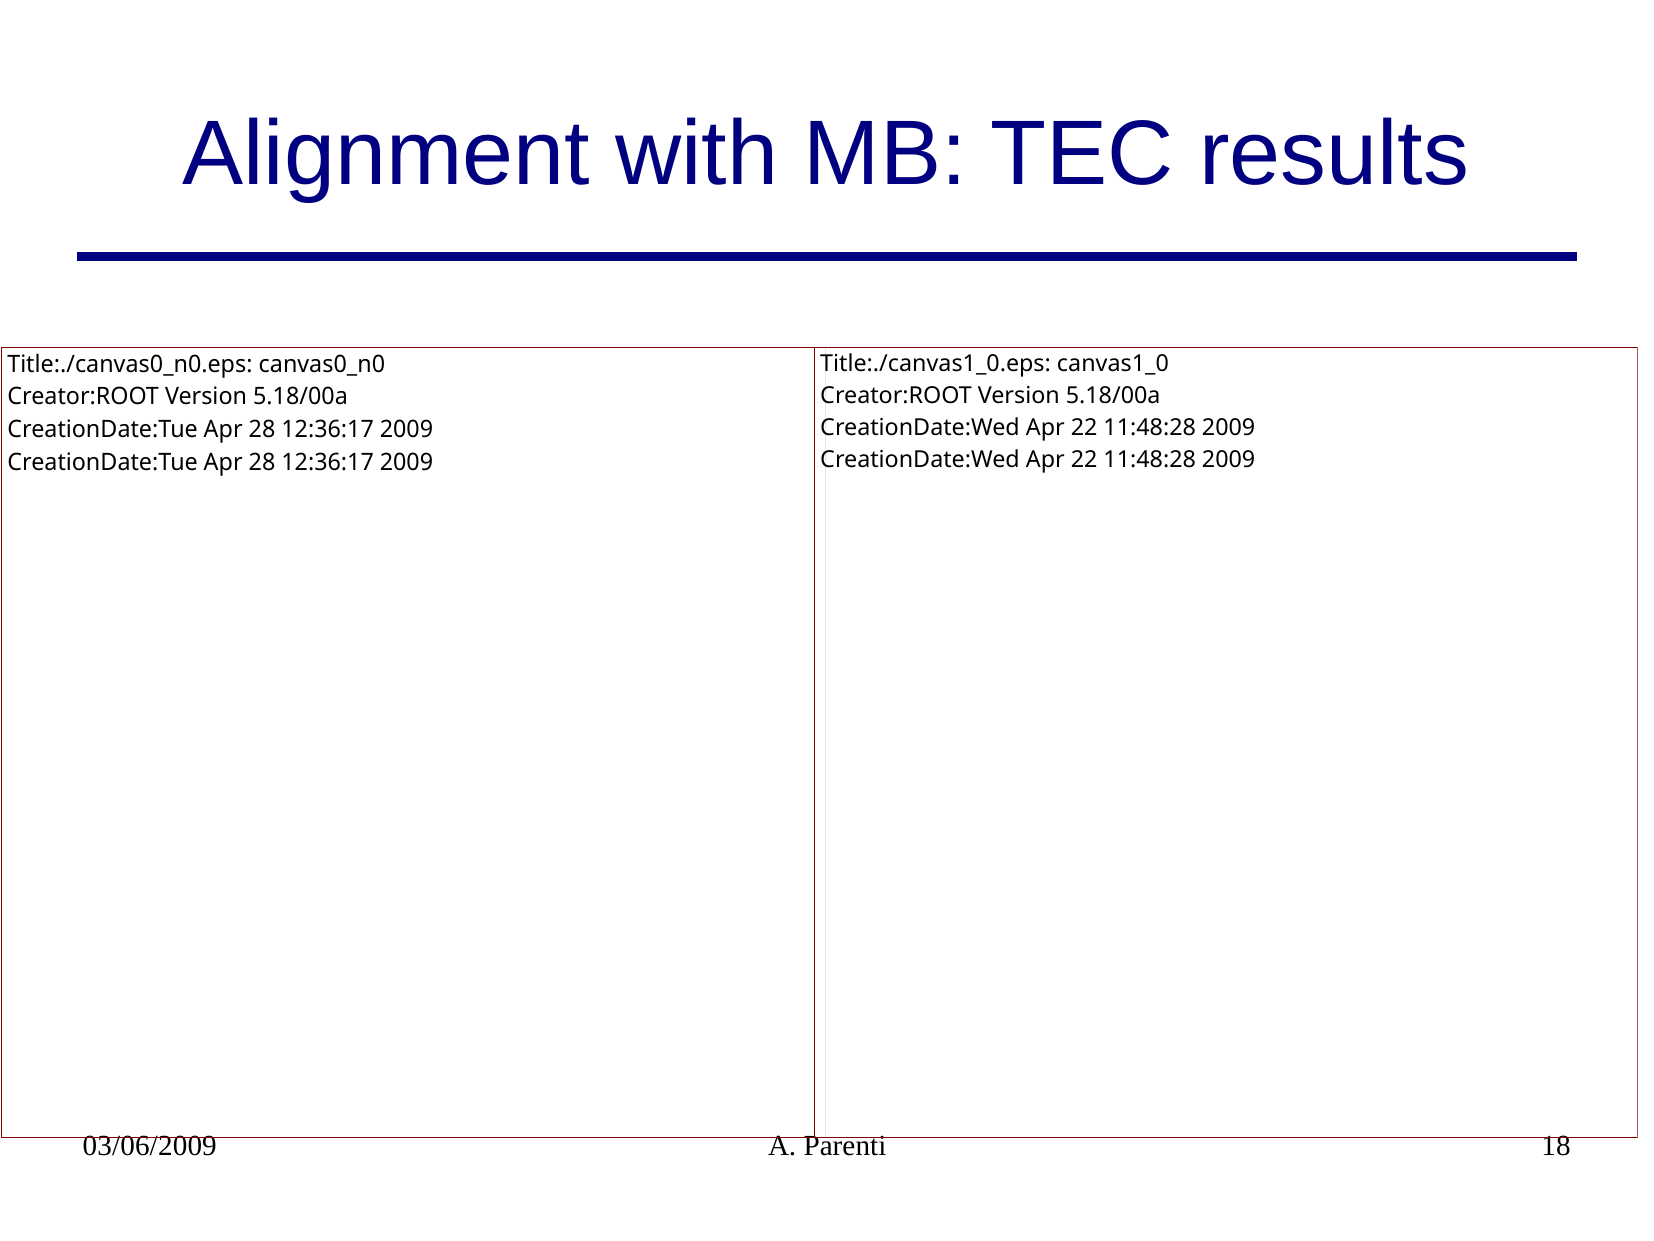

# Alignment with MB: TEC results
18